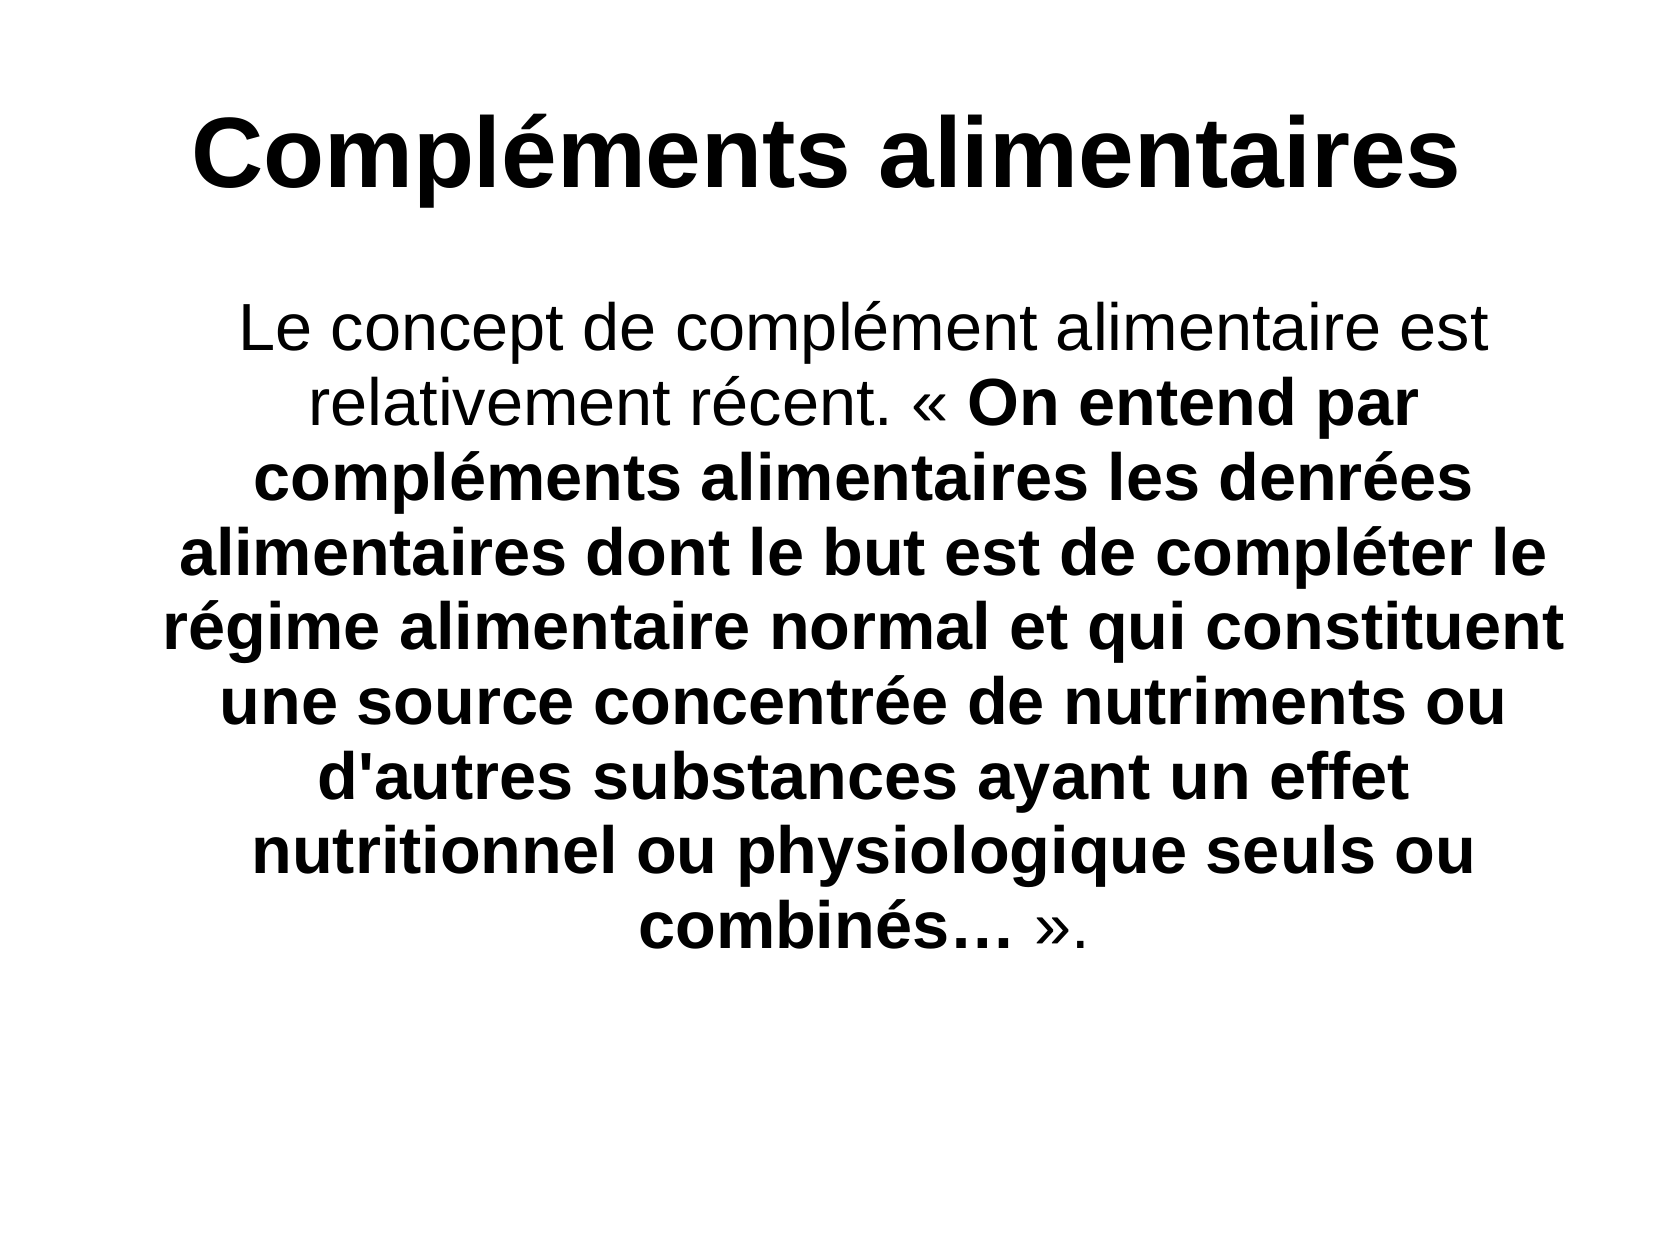

# Compléments alimentaires
Le concept de complément alimentaire est relativement récent. « On entend par compléments alimentaires les denrées alimentaires dont le but est de compléter le régime alimentaire normal et qui constituent une source concentrée de nutriments ou d'autres substances ayant un effet nutritionnel ou physiologique seuls ou combinés… ».